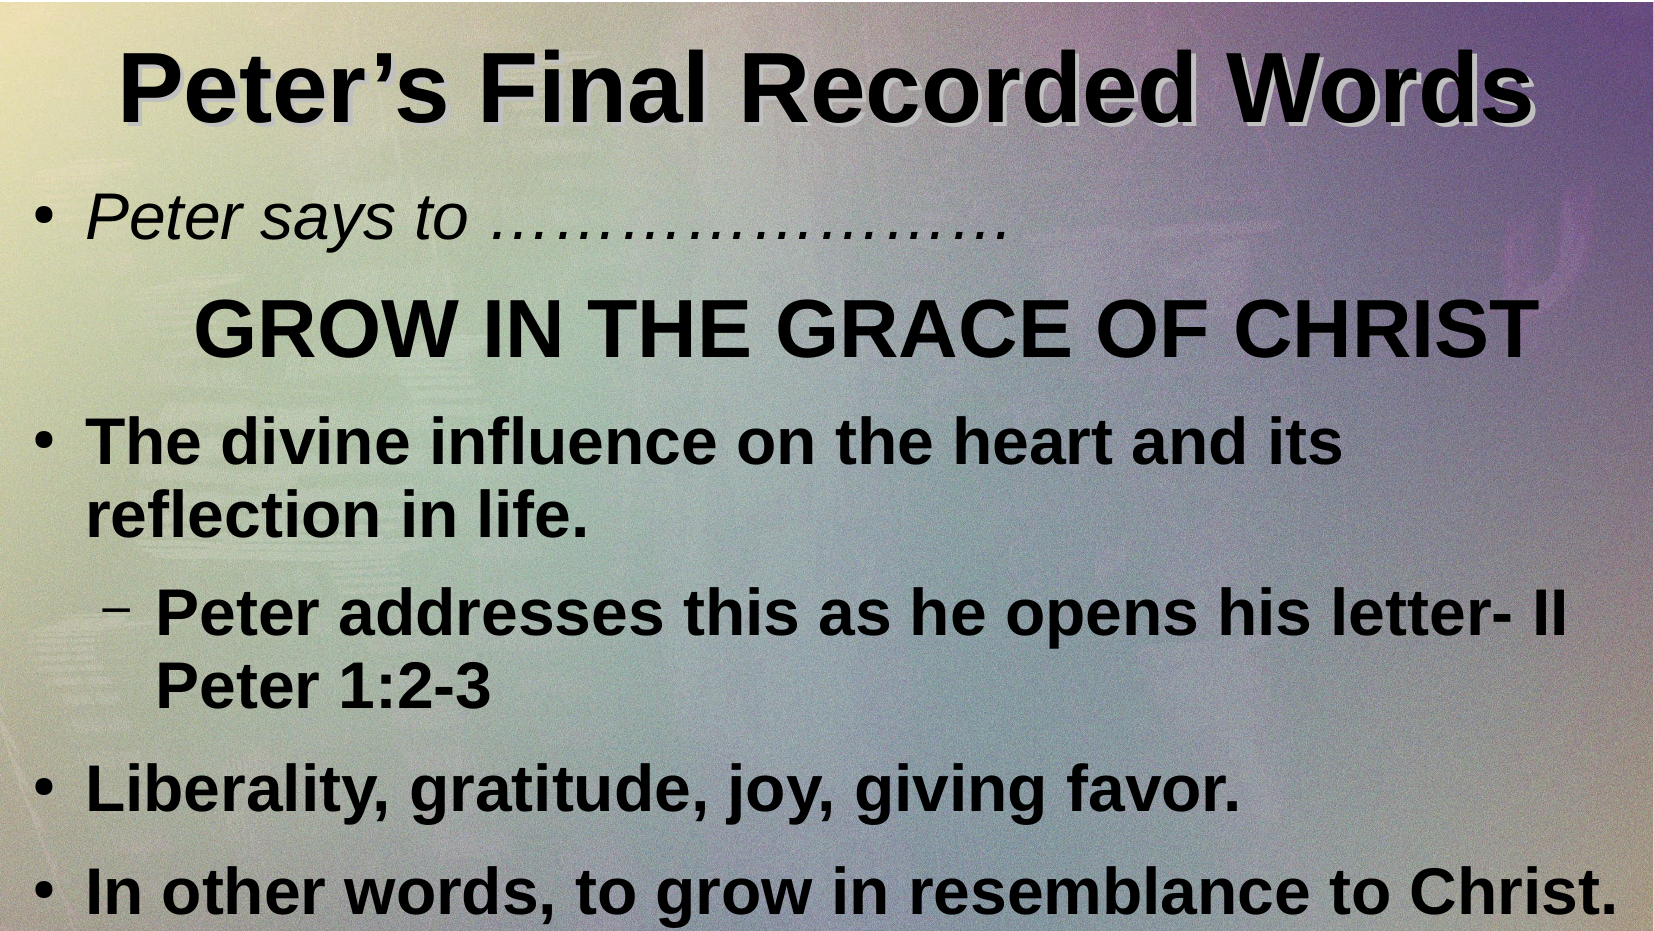

# Peter’s Final Recorded Words
Peter says to ……………………
GROW IN THE GRACE OF CHRIST
The divine influence on the heart and its reflection in life.
Peter addresses this as he opens his letter- II Peter 1:2-3
Liberality, gratitude, joy, giving favor.
In other words, to grow in resemblance to Christ.